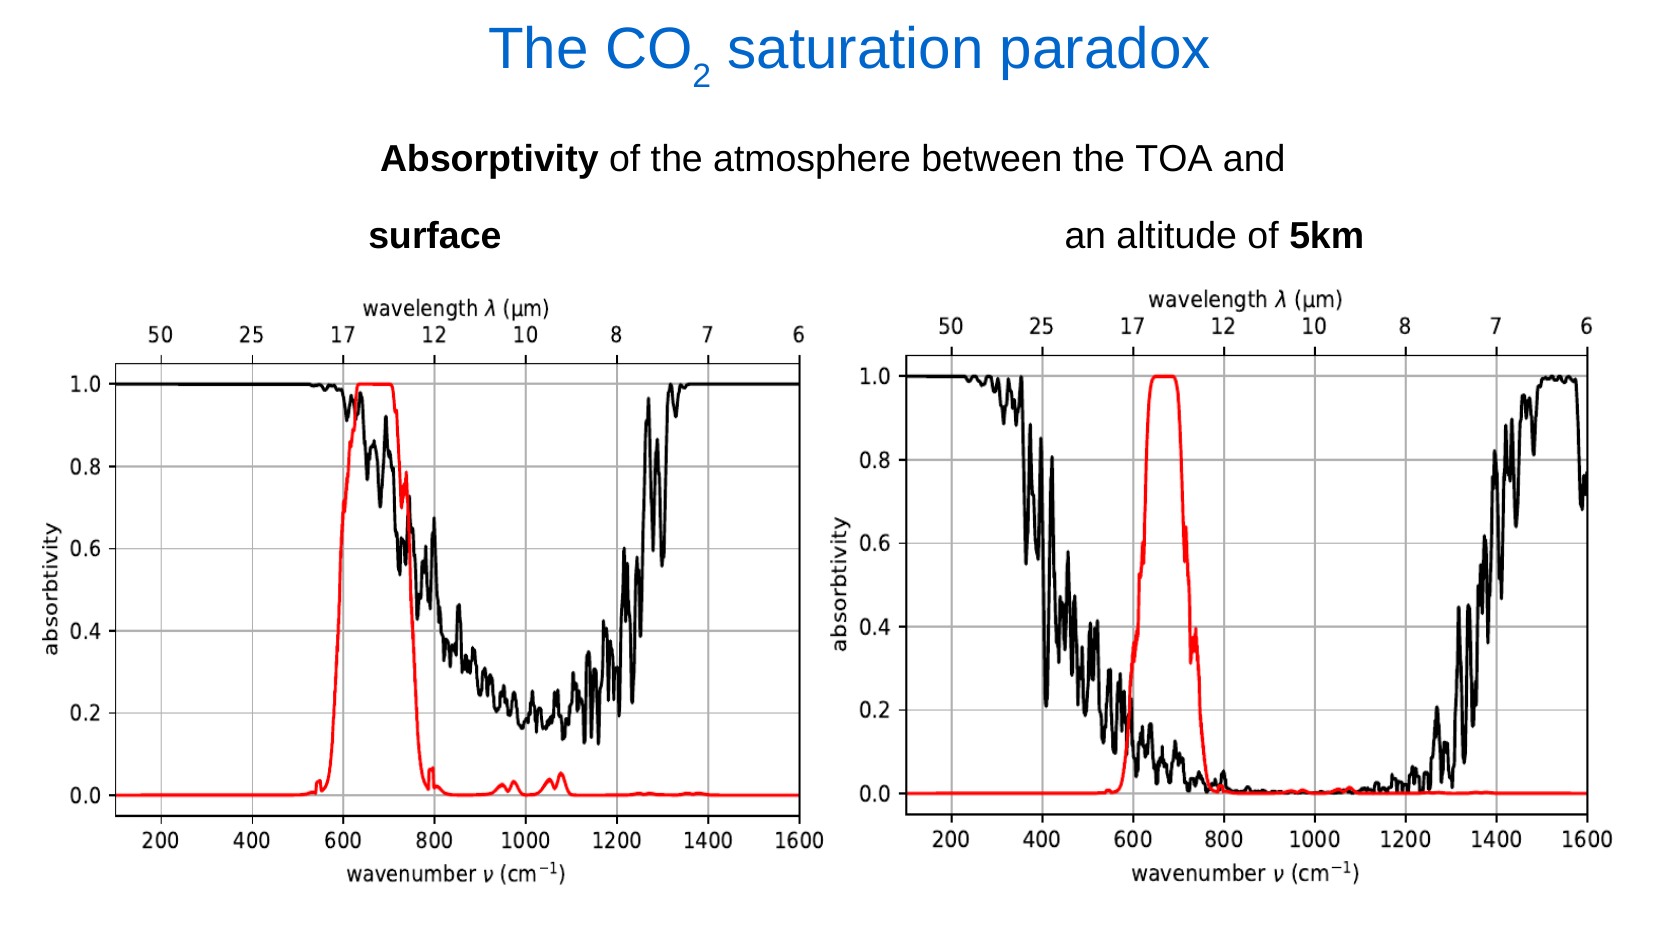

The CO2 saturation paradox
Absorptivity of the atmosphere between the TOA and
surface
an altitude of 5km